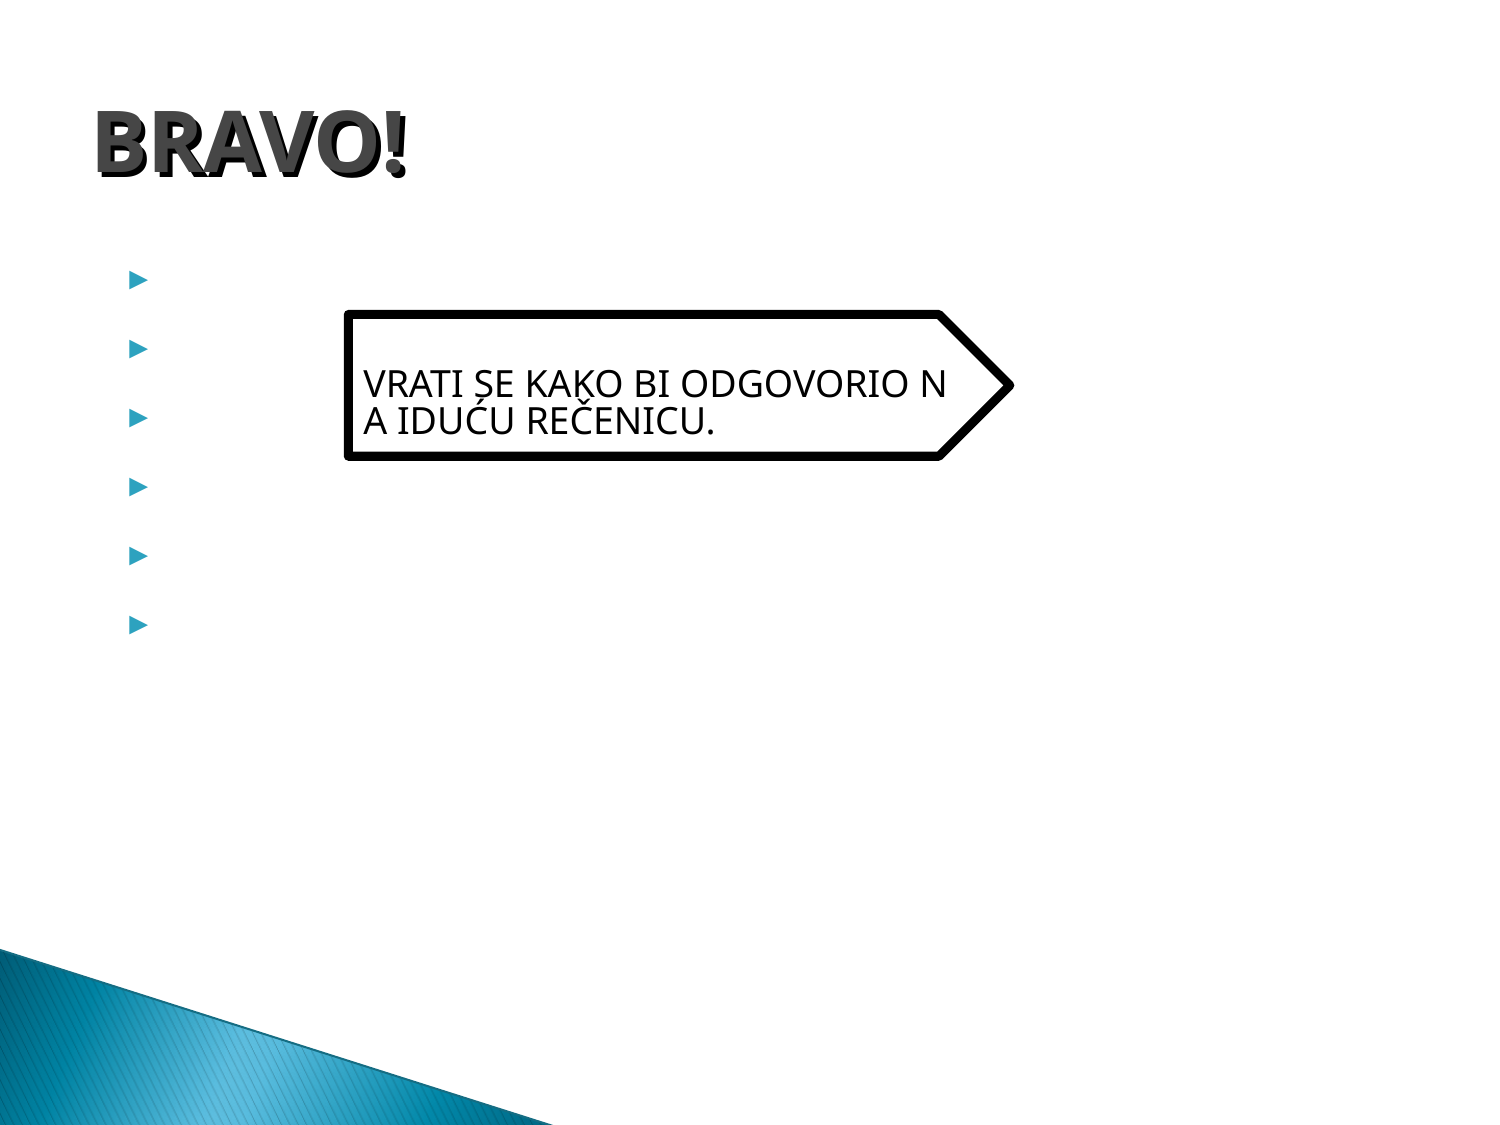

BRAVO!
#
VRATI SE KAKO BI ODGOVORIO NA IDUĆU REČENICU.